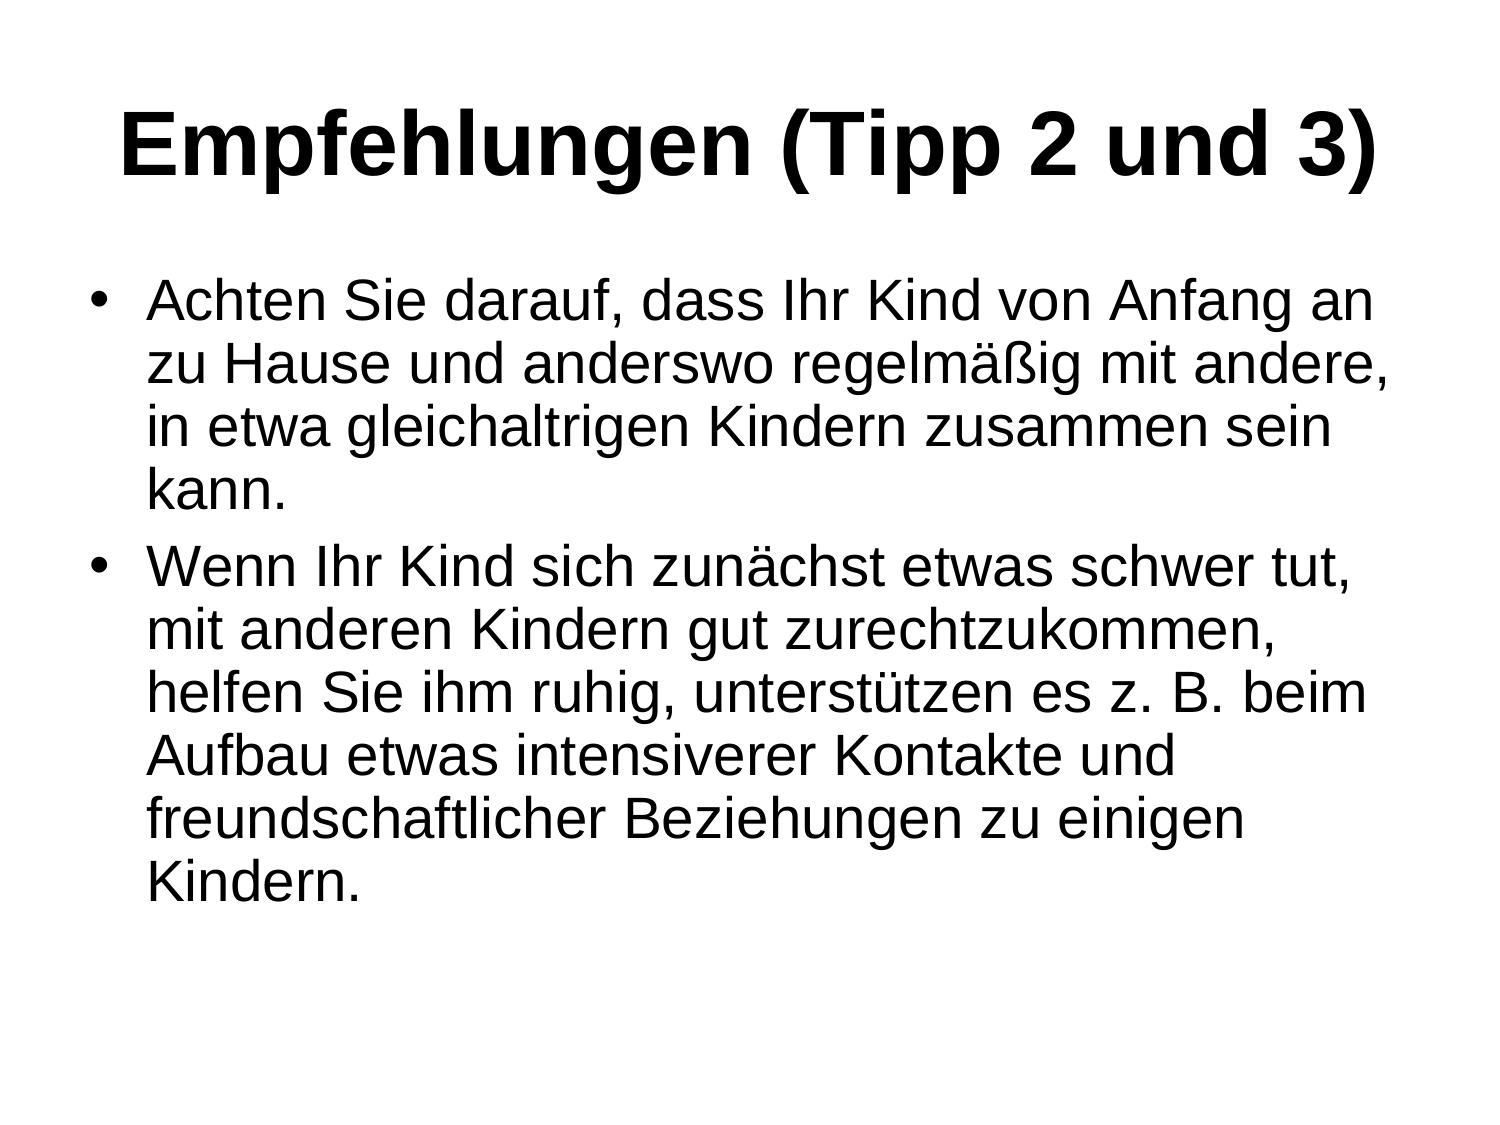

# Empfehlungen (Tipp 2 und 3)
Achten Sie darauf, dass Ihr Kind von Anfang an zu Hause und anderswo regelmäßig mit andere, in etwa gleichaltrigen Kindern zusammen sein kann.
Wenn Ihr Kind sich zunächst etwas schwer tut, mit anderen Kindern gut zurechtzukommen, helfen Sie ihm ruhig, unterstützen es z. B. beim Aufbau etwas intensiverer Kontakte und freundschaftlicher Beziehungen zu einigen Kindern.